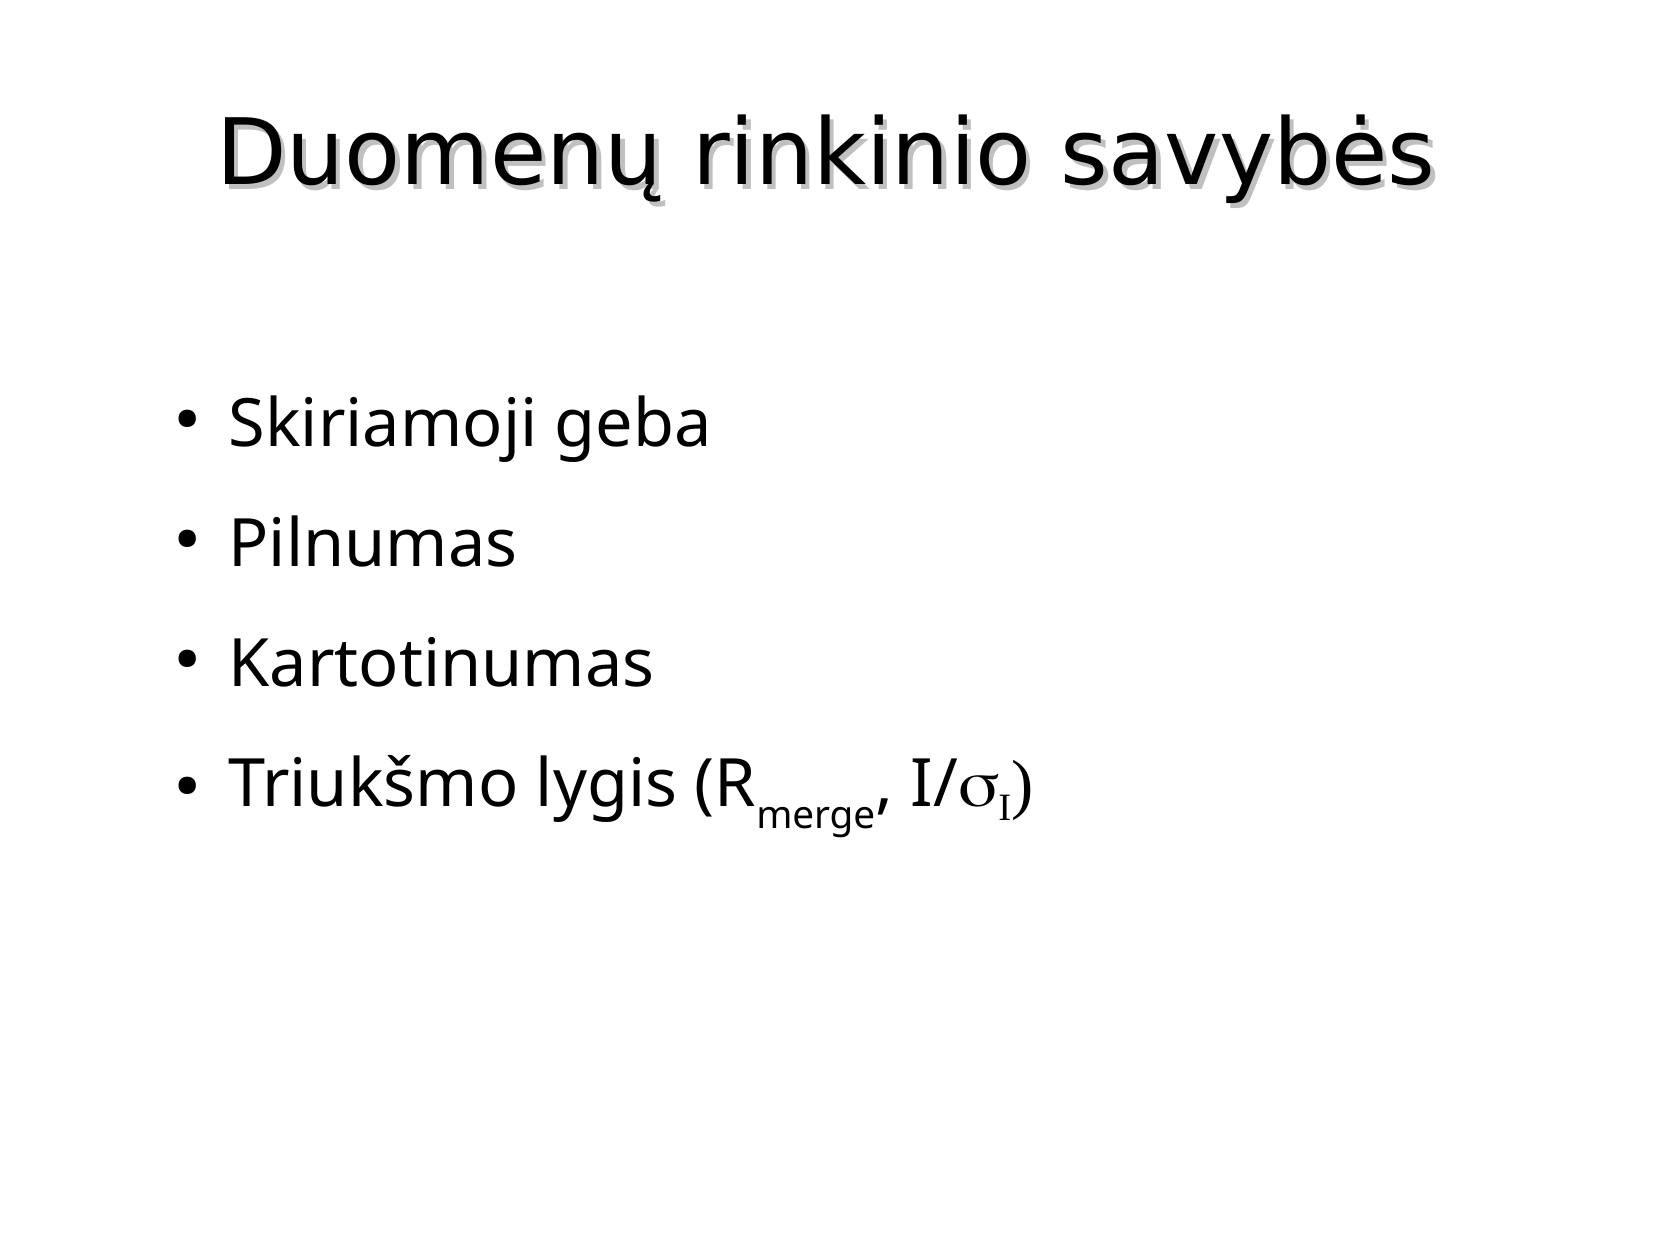

# Duomenų rinkinio savybės
Skiriamoji geba
Pilnumas
Kartotinumas
Triukšmo lygis (Rmerge, I/I)